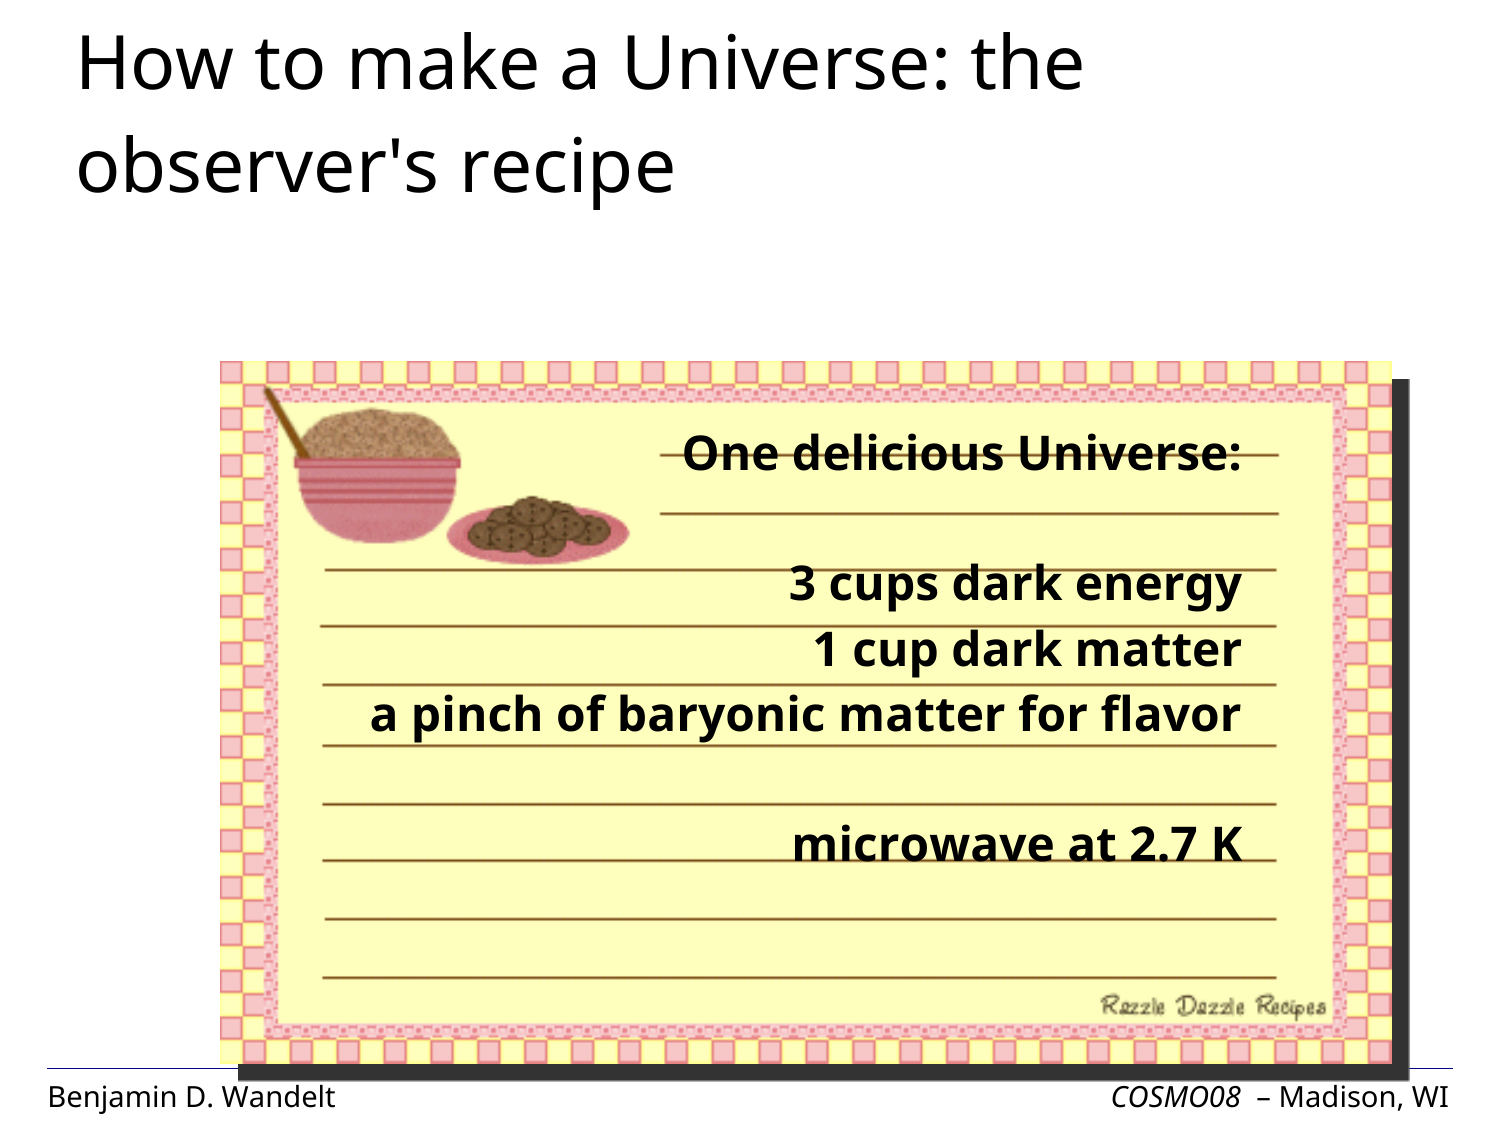

# How to make a Universe: the observer's recipe
One delicious Universe:
3 cups dark energy
1 cup dark matter
a pinch of baryonic matter for flavor
microwave at 2.7 K
August 2, 2008